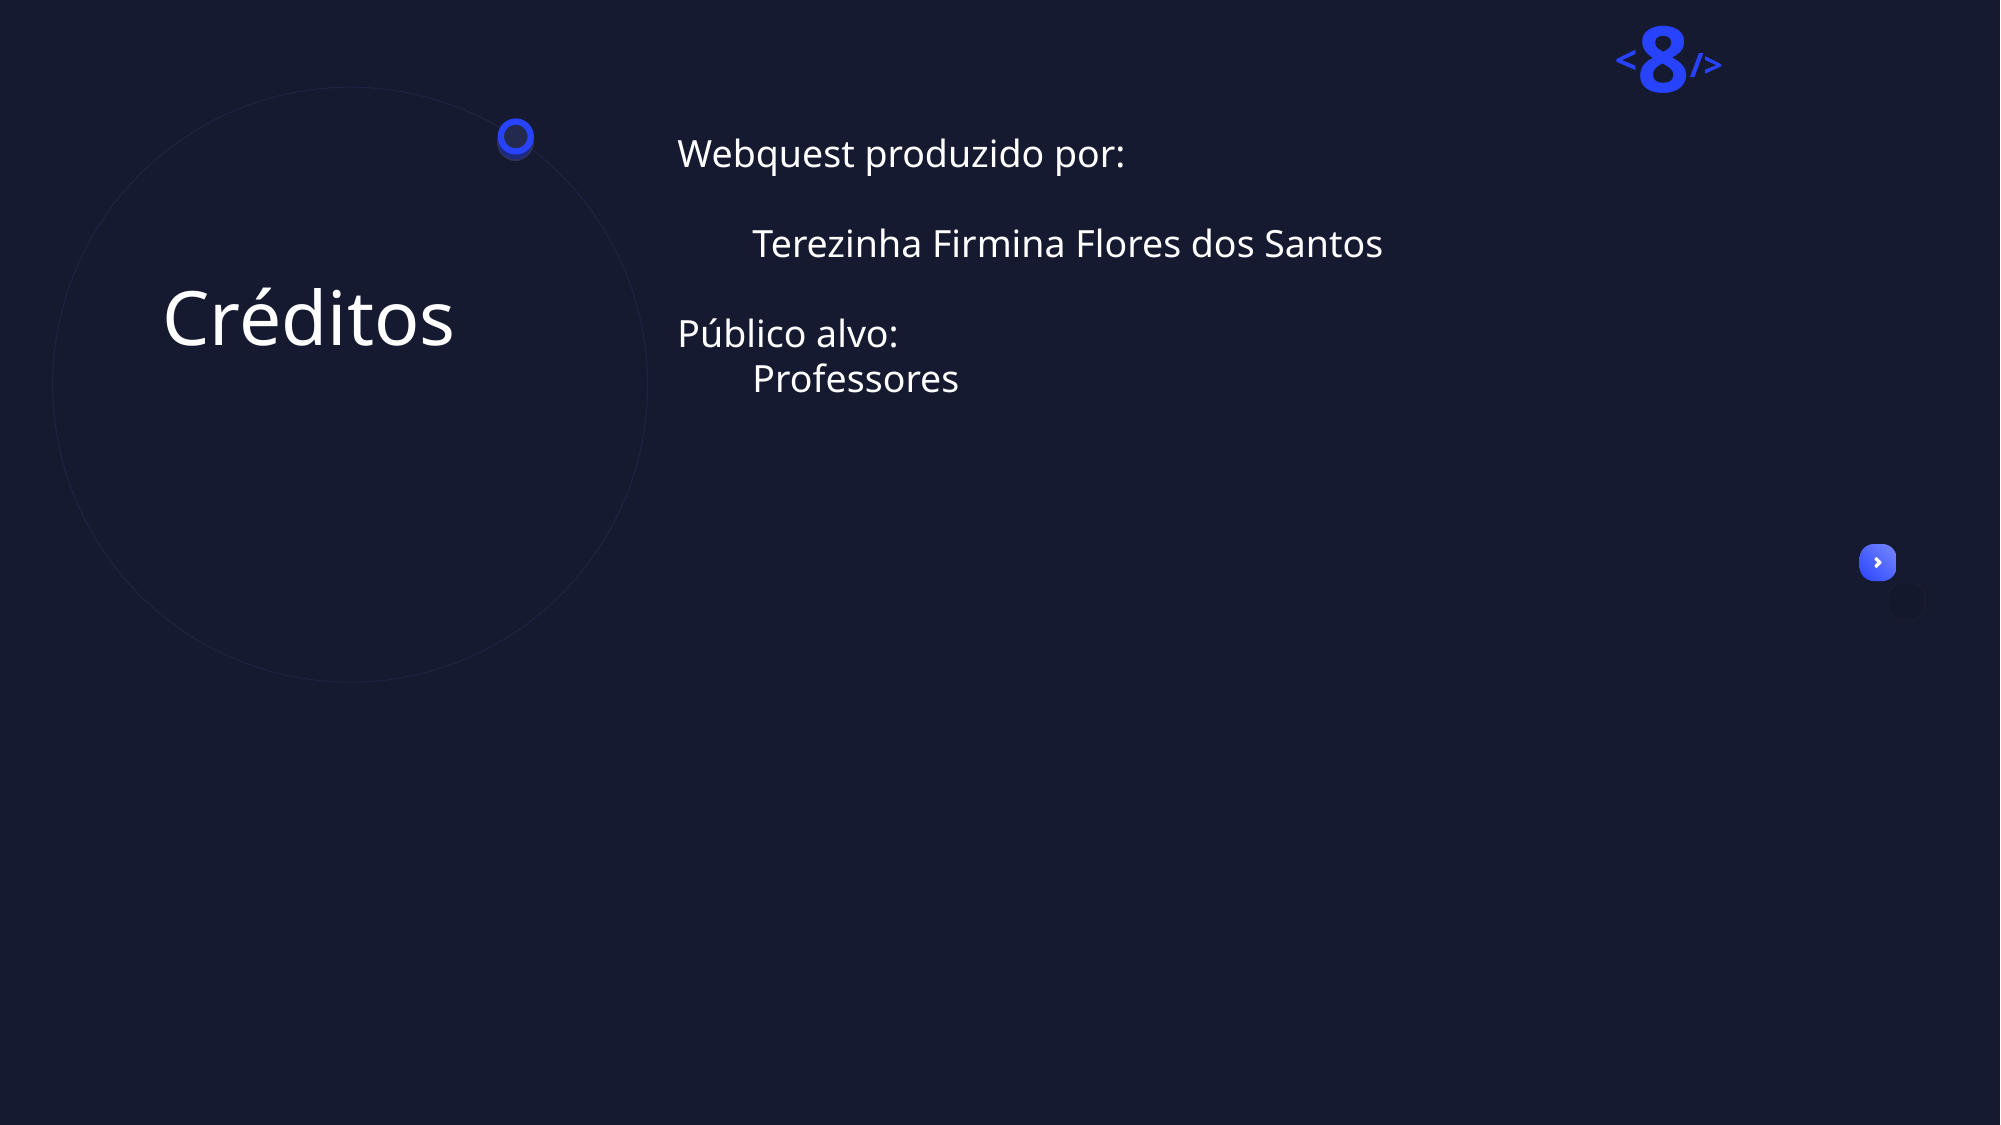

Webquest produzido por:
	Terezinha Firmina Flores dos Santos
Público alvo:
	Professores
Créditos